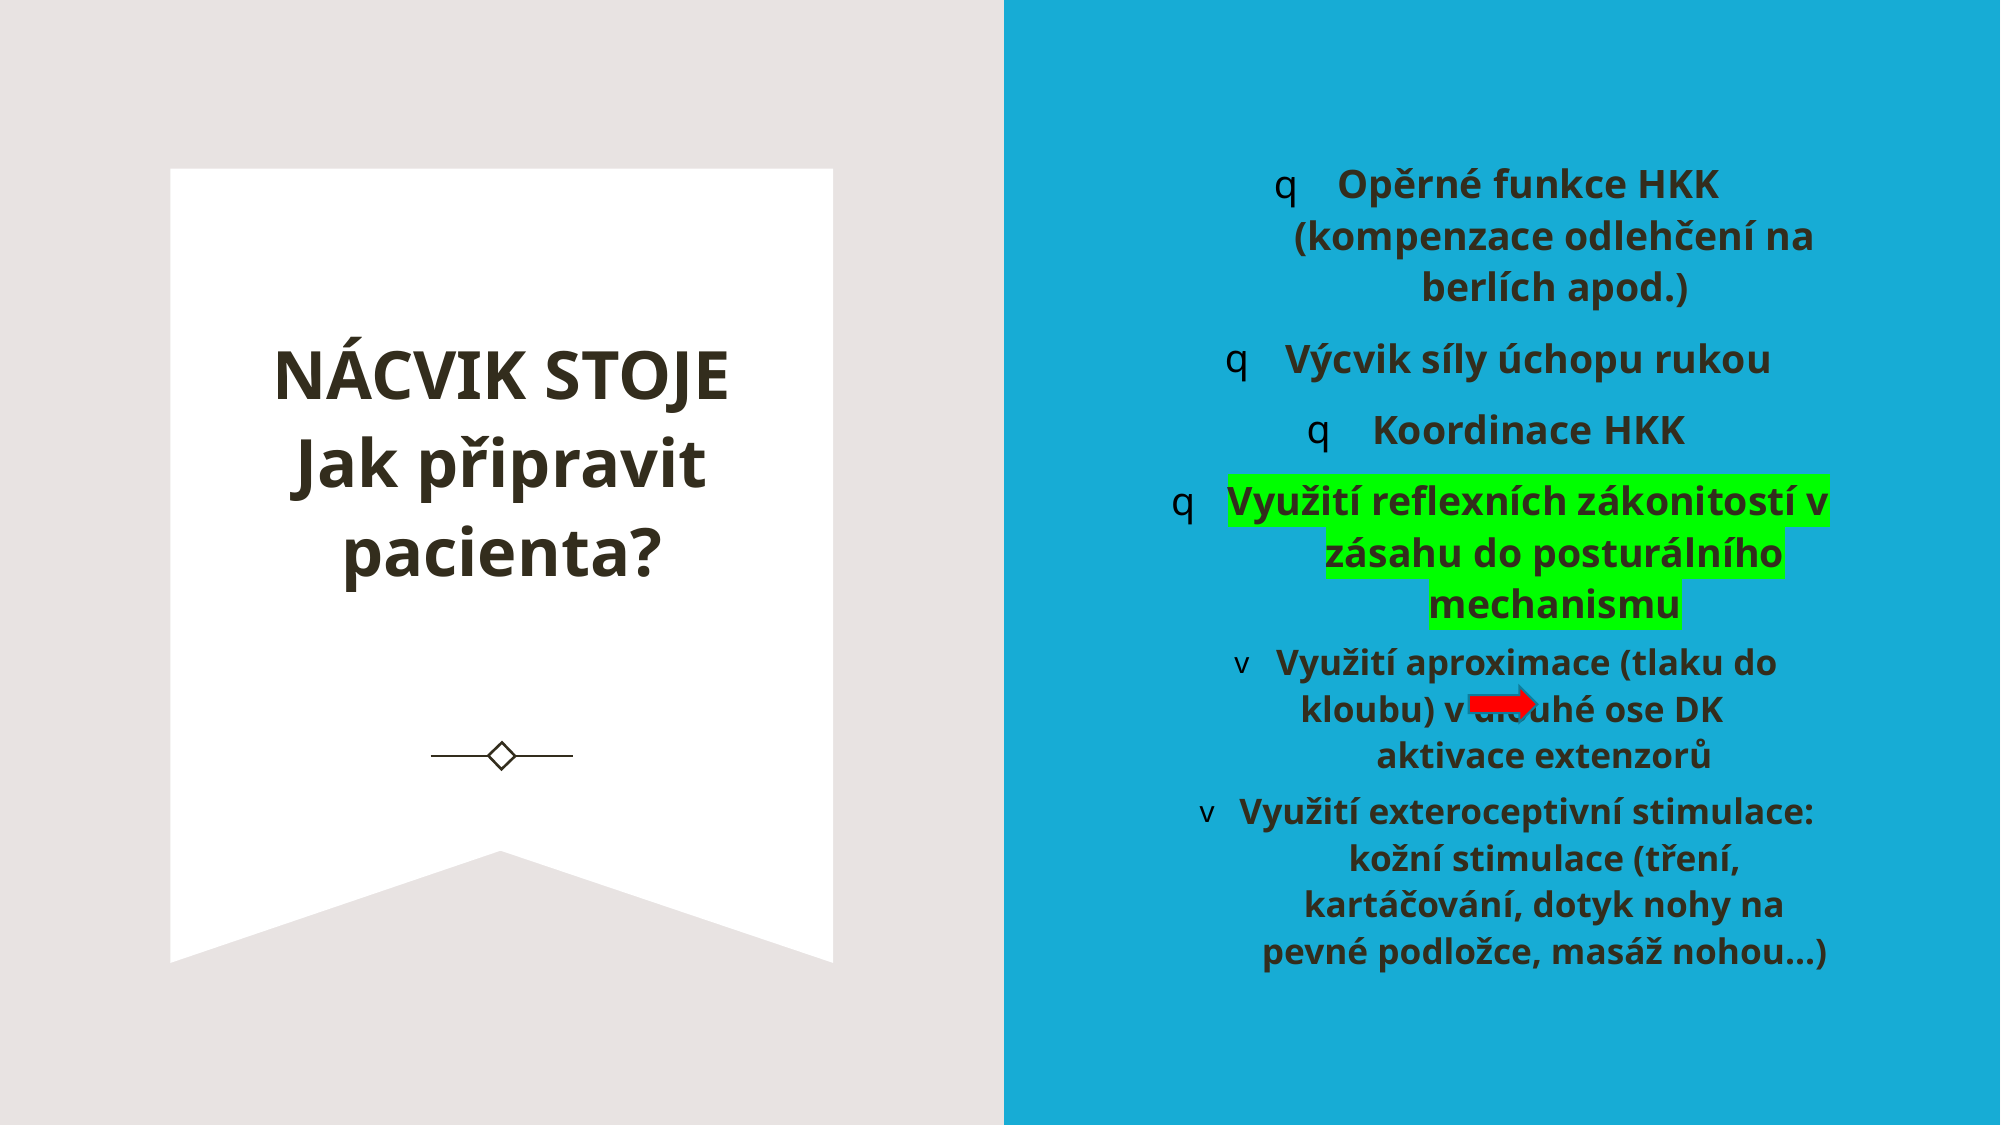

Opěrné funkce HKK (kompenzace odlehčení na berlích apod.)
Výcvik síly úchopu rukou
Koordinace HKK
Využití reflexních zákonitostí v zásahu do posturálního mechanismu
Využití aproximace (tlaku do kloubu) v dlouhé ose DK       aktivace extenzorů
Využití exteroceptivní stimulace: kožní stimulace (tření, kartáčování, dotyk nohy na pevné podložce, masáž nohou...)
# NÁCVIK STOJE Jak připravit pacienta?